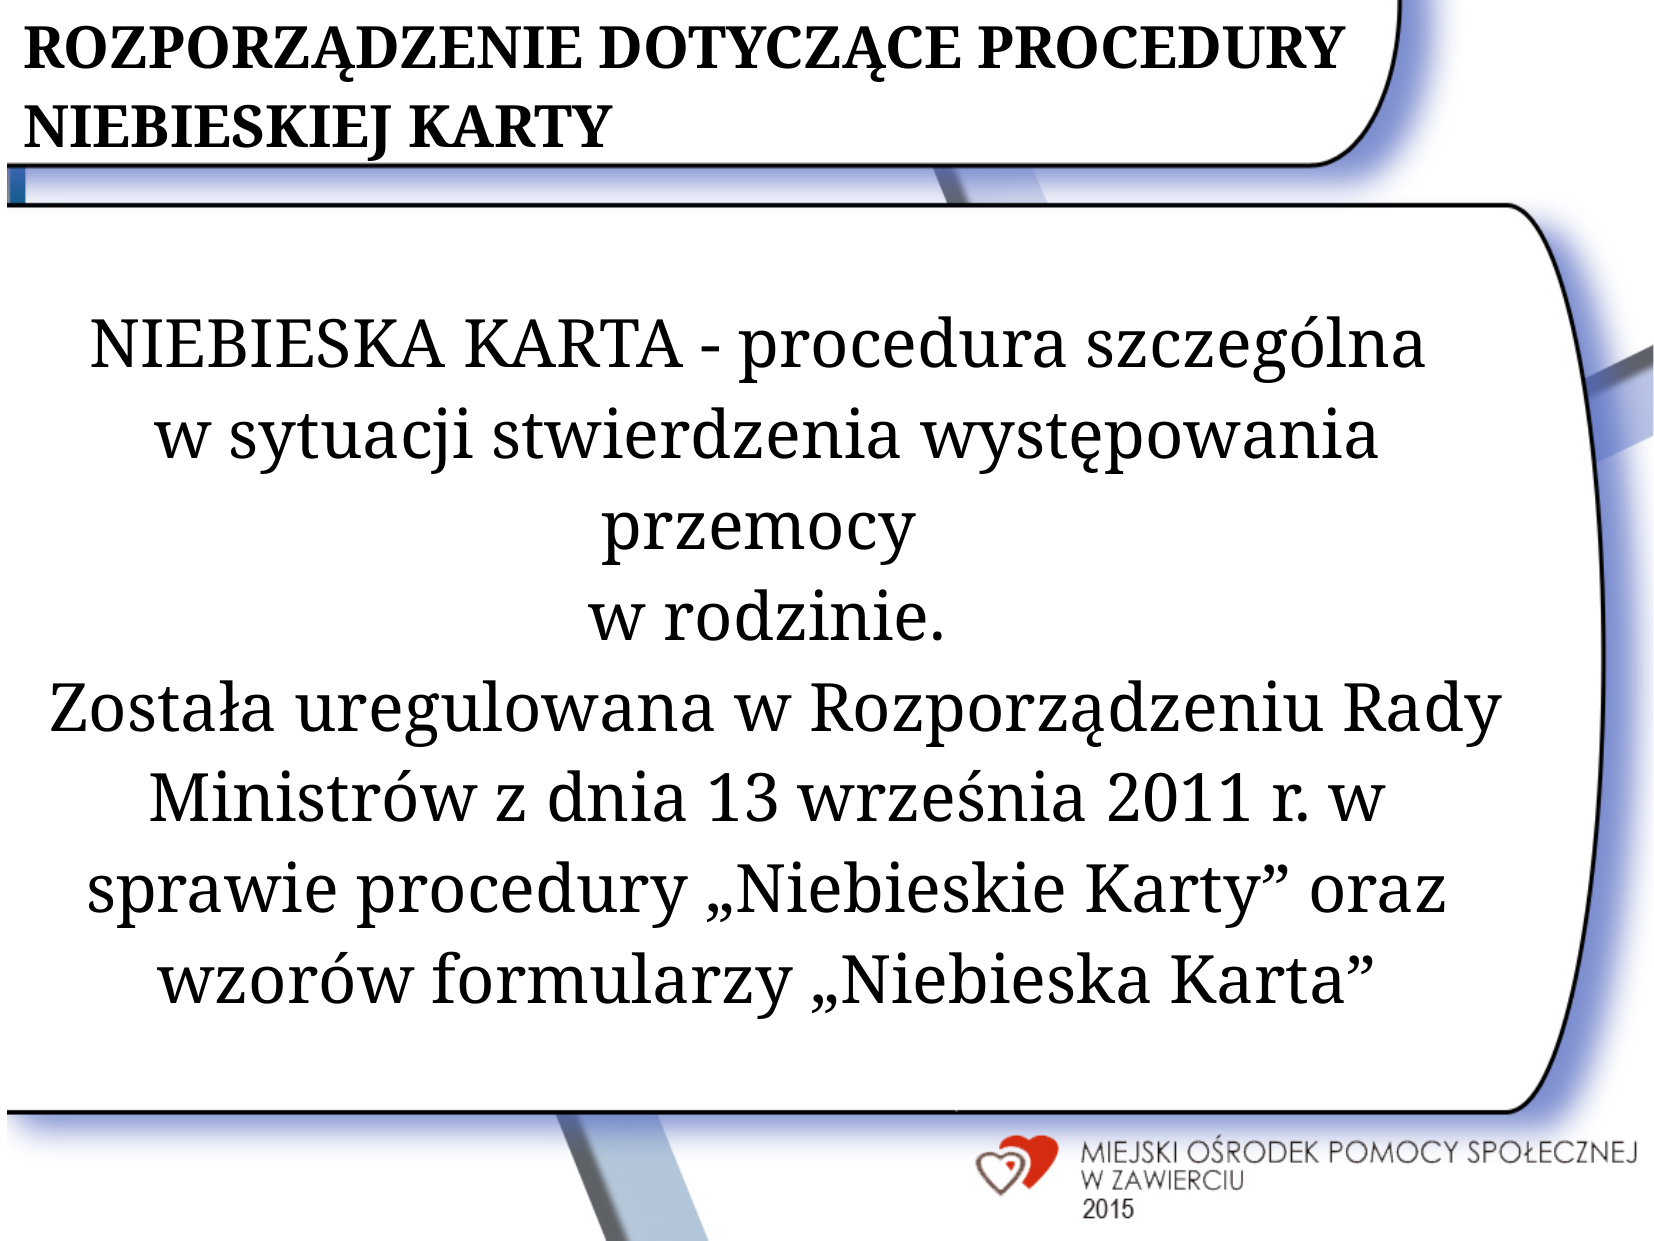

# ROZPORZĄDZENIE DOTYCZĄCE PROCEDURY NIEBIESKIEJ KARTY
NIEBIESKA KARTA - procedura szczególna
w sytuacji stwierdzenia występowania przemocy
w rodzinie.
 Została uregulowana w Rozporządzeniu Rady Ministrów z dnia 13 września 2011 r. w sprawie procedury „Niebieskie Karty” oraz wzorów formularzy „Niebieska Karta”